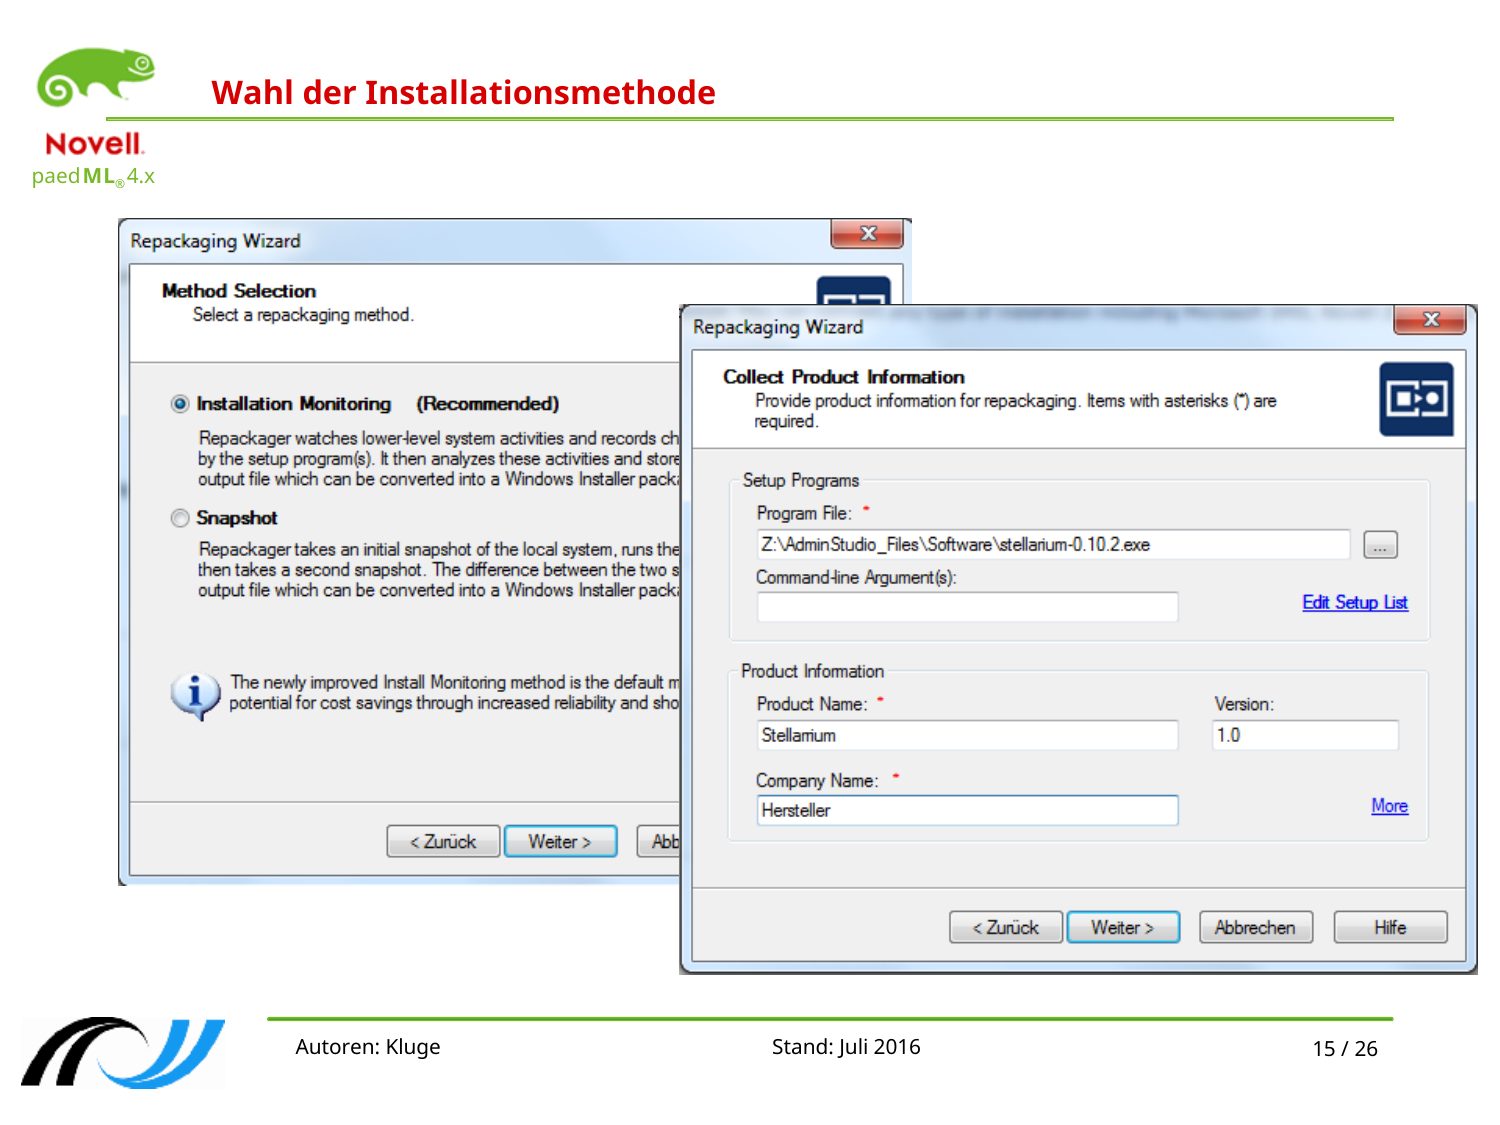

# Wahl der Installationsmethode
Autoren: Kluge
Juli 2016
15